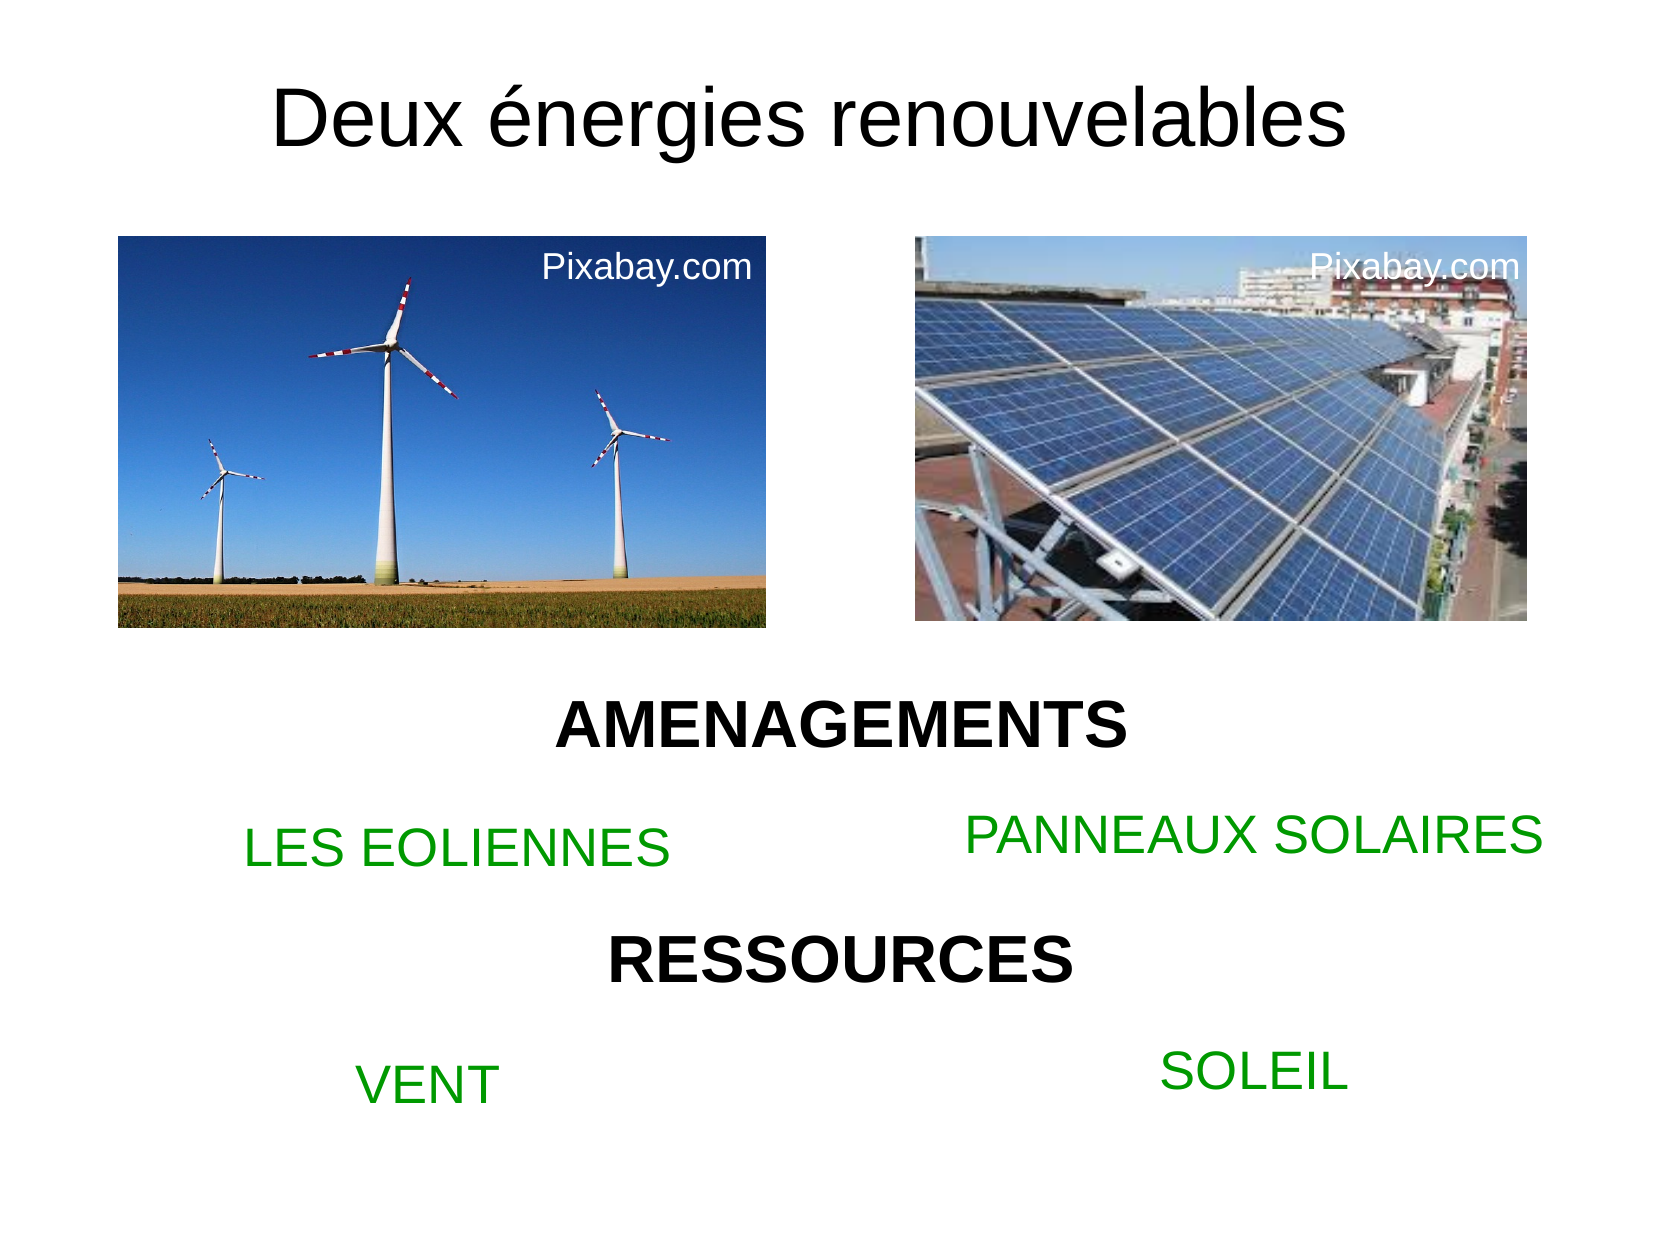

# Deux énergies renouvelables
Pixabay.com
Pixabay.com
AMENAGEMENTS
PANNEAUX SOLAIRES
LES EOLIENNES
RESSOURCES
SOLEIL
VENT